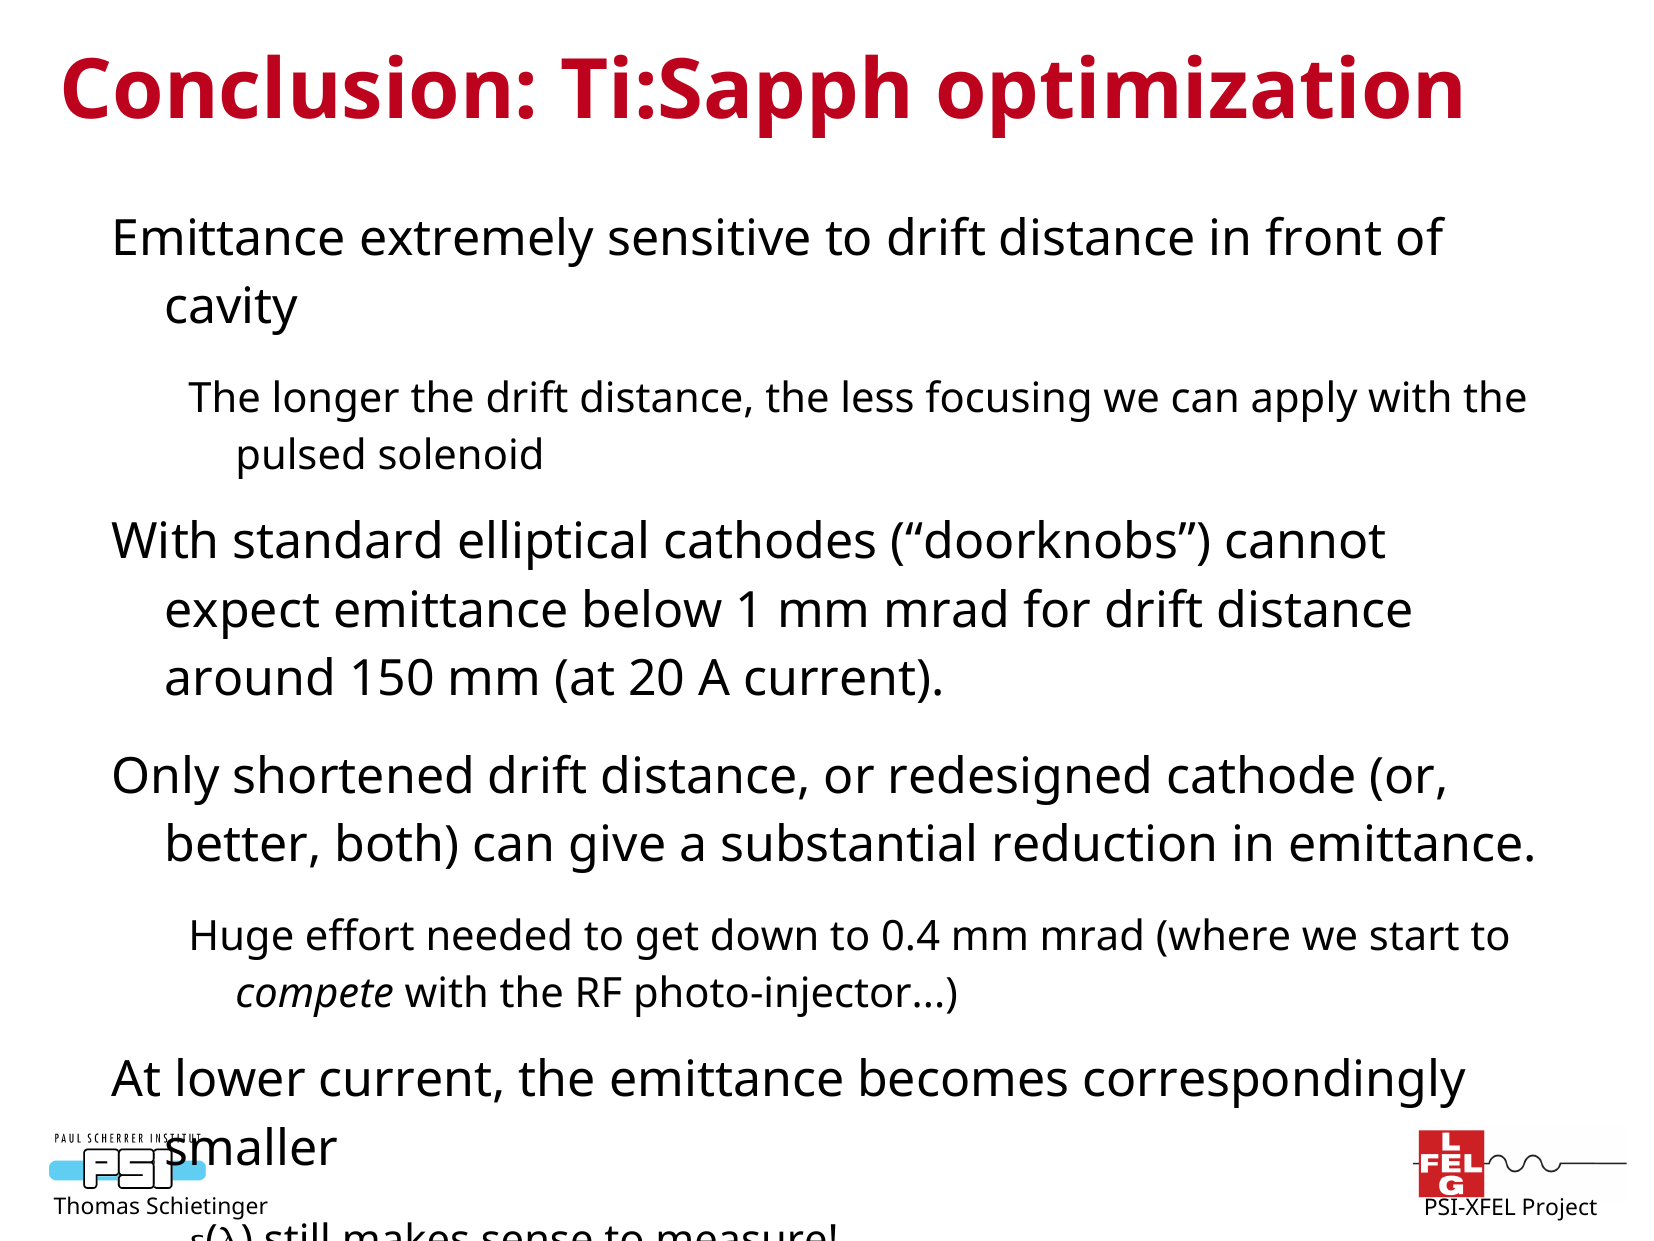

# Conclusion: Ti:Sapph optimization
Emittance extremely sensitive to drift distance in front of cavity
The longer the drift distance, the less focusing we can apply with the pulsed solenoid
With standard elliptical cathodes (“doorknobs”) cannot expect emittance below 1 mm mrad for drift distance around 150 mm (at 20 A current).
Only shortened drift distance, or redesigned cathode (or, better, both) can give a substantial reduction in emittance.
Huge effort needed to get down to 0.4 mm mrad (where we start to compete with the RF photo-injector...)
At lower current, the emittance becomes correspondingly smaller
() still makes sense to measure!